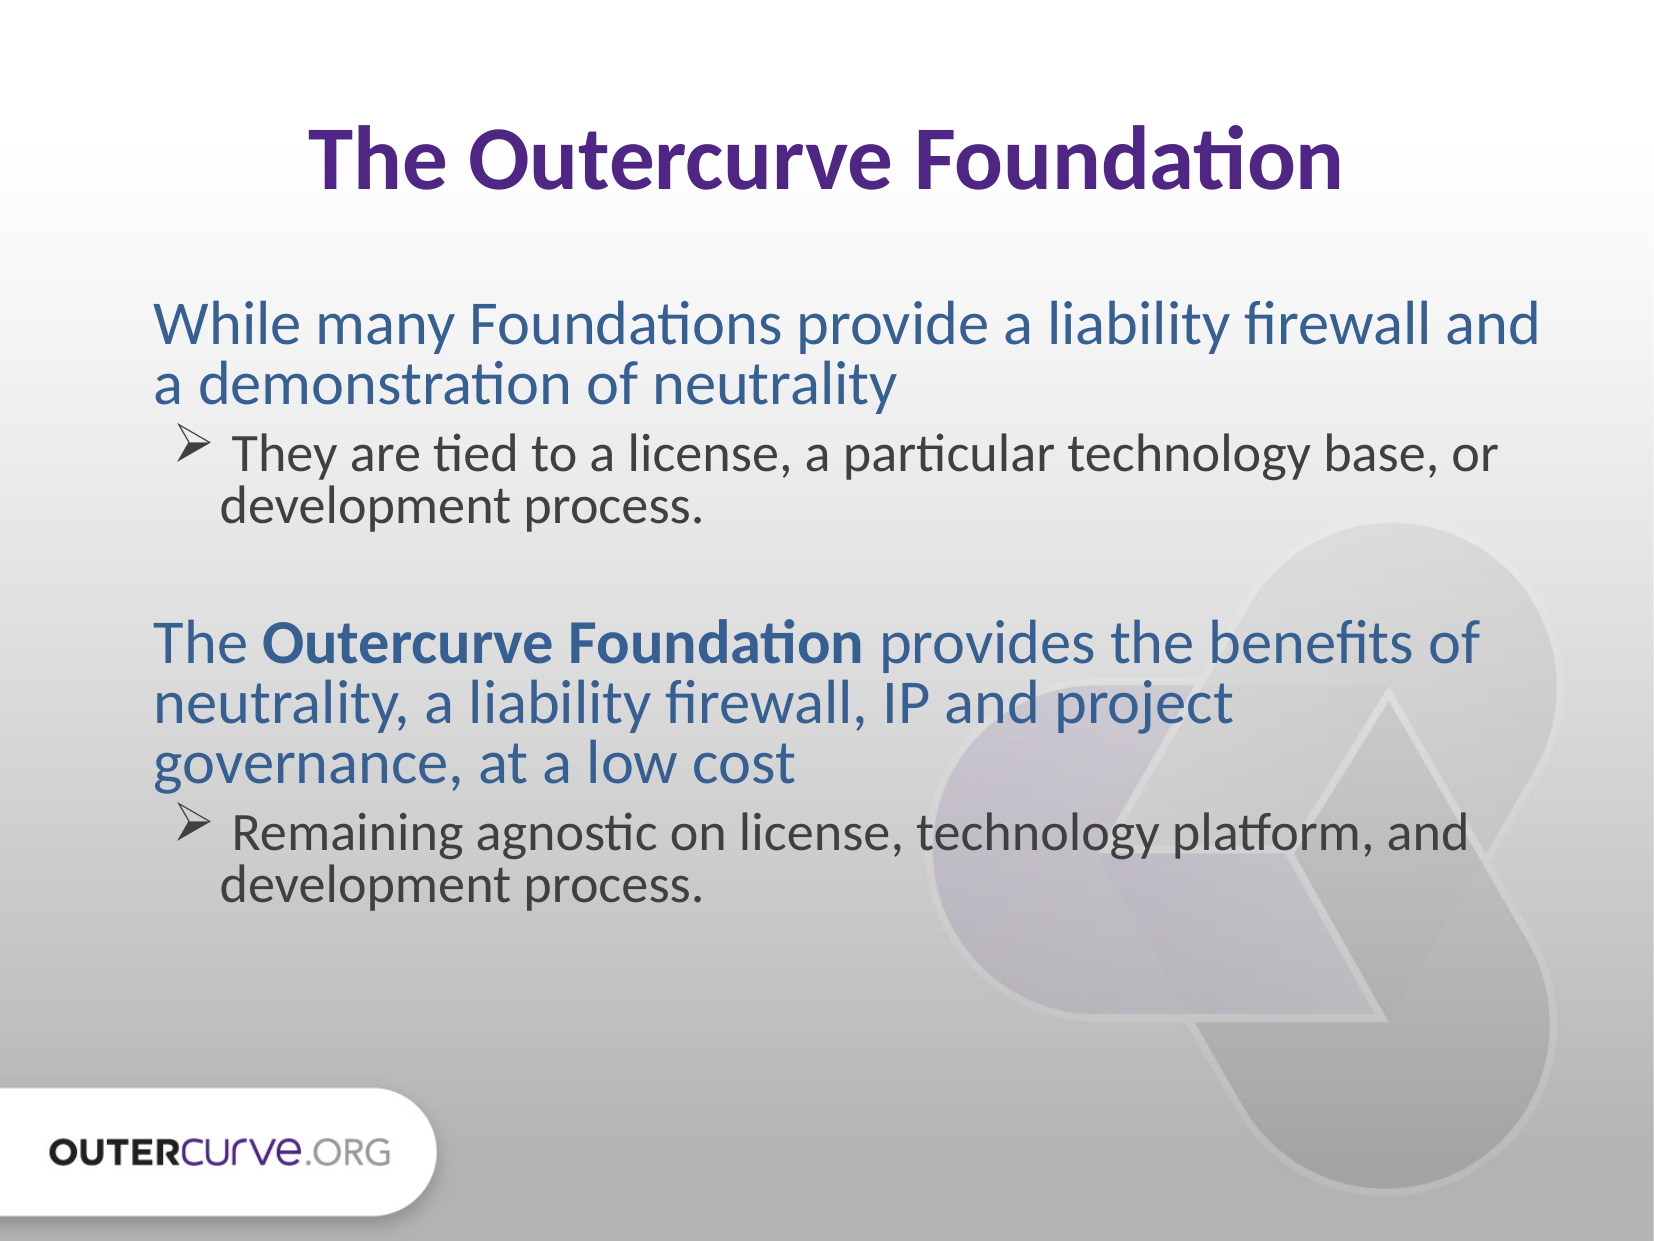

# The Outercurve Foundation
	While many Foundations provide a liability firewall and a demonstration of neutrality
 They are tied to a license, a particular technology base, or development process.
	The Outercurve Foundation provides the benefits of neutrality, a liability firewall, IP and project governance, at a low cost
 Remaining agnostic on license, technology platform, and development process.